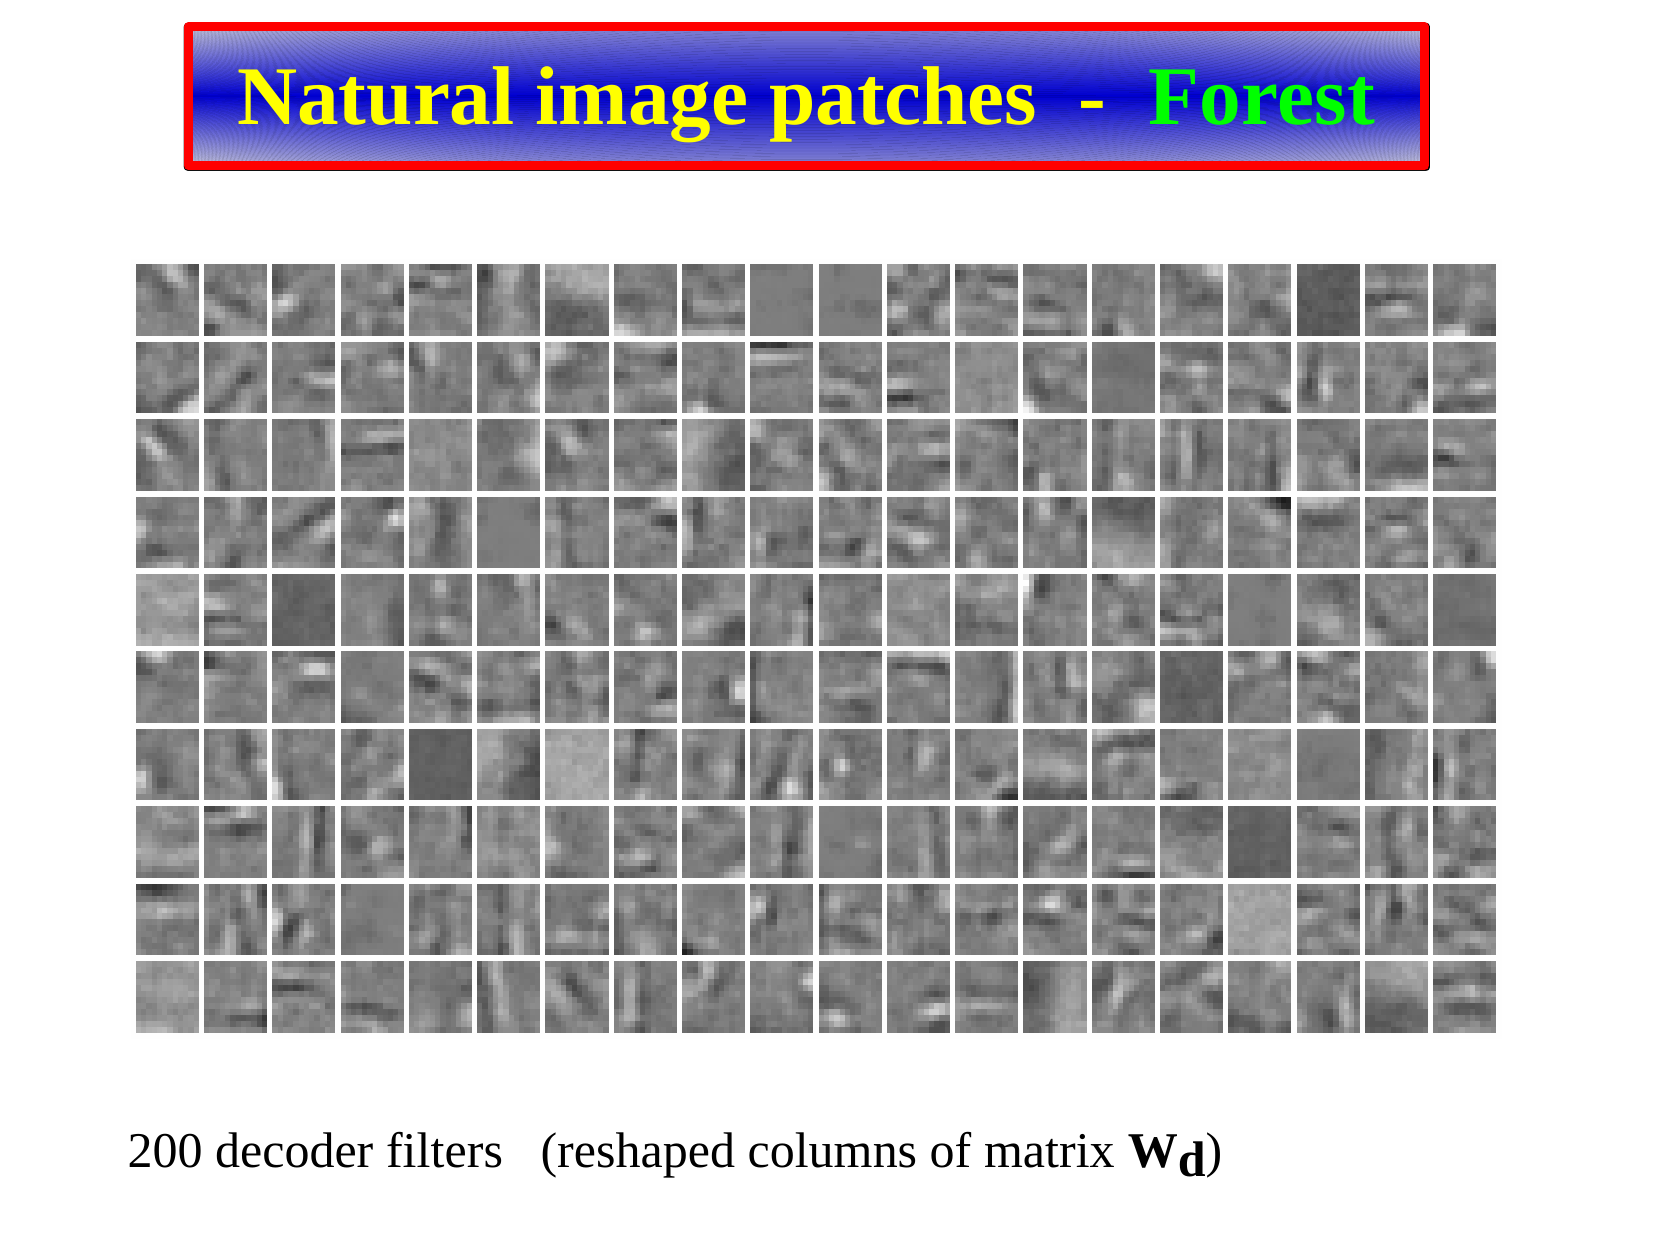

# Natural image patches - Forest
200 decoder filters (reshaped columns of matrix Wd)